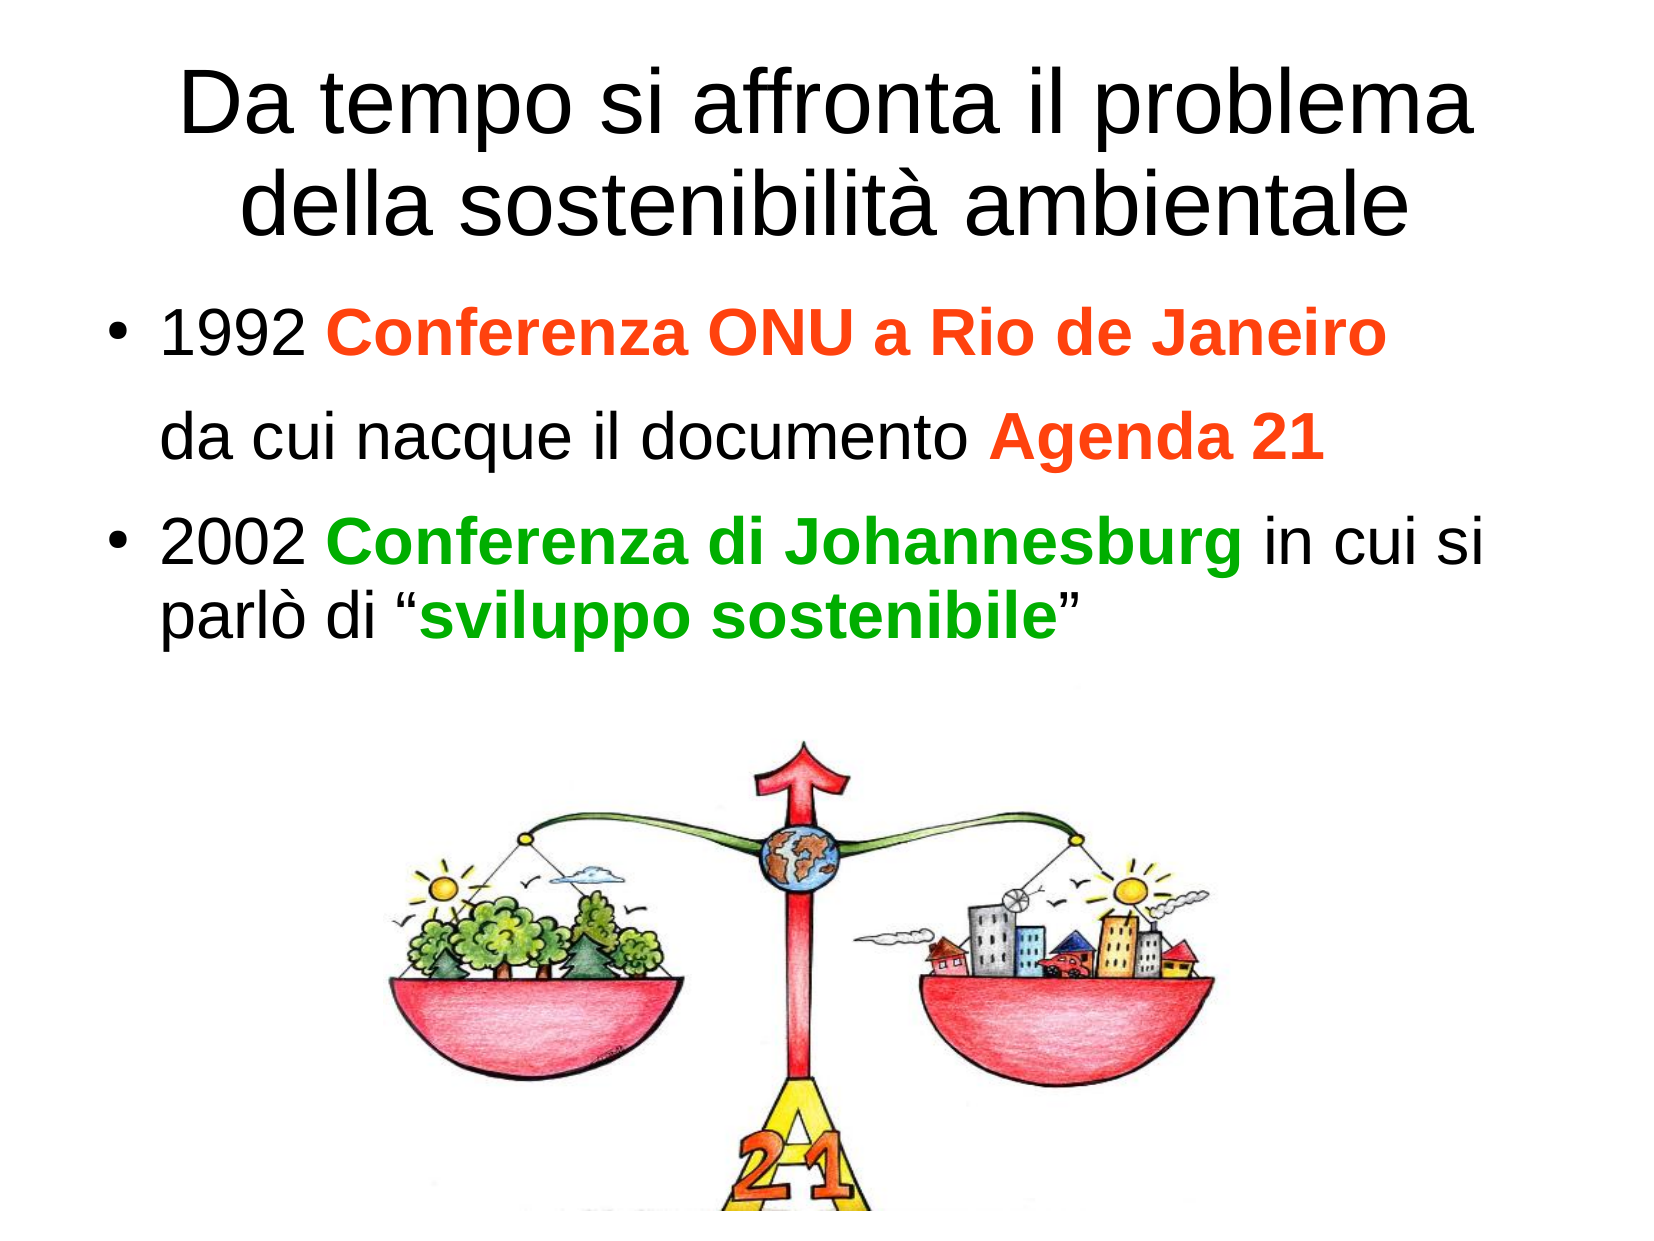

# Da tempo si affronta il problema della sostenibilità ambientale
1992 Conferenza ONU a Rio de Janeiro
da cui nacque il documento Agenda 21
2002 Conferenza di Johannesburg in cui si parlò di “sviluppo sostenibile”